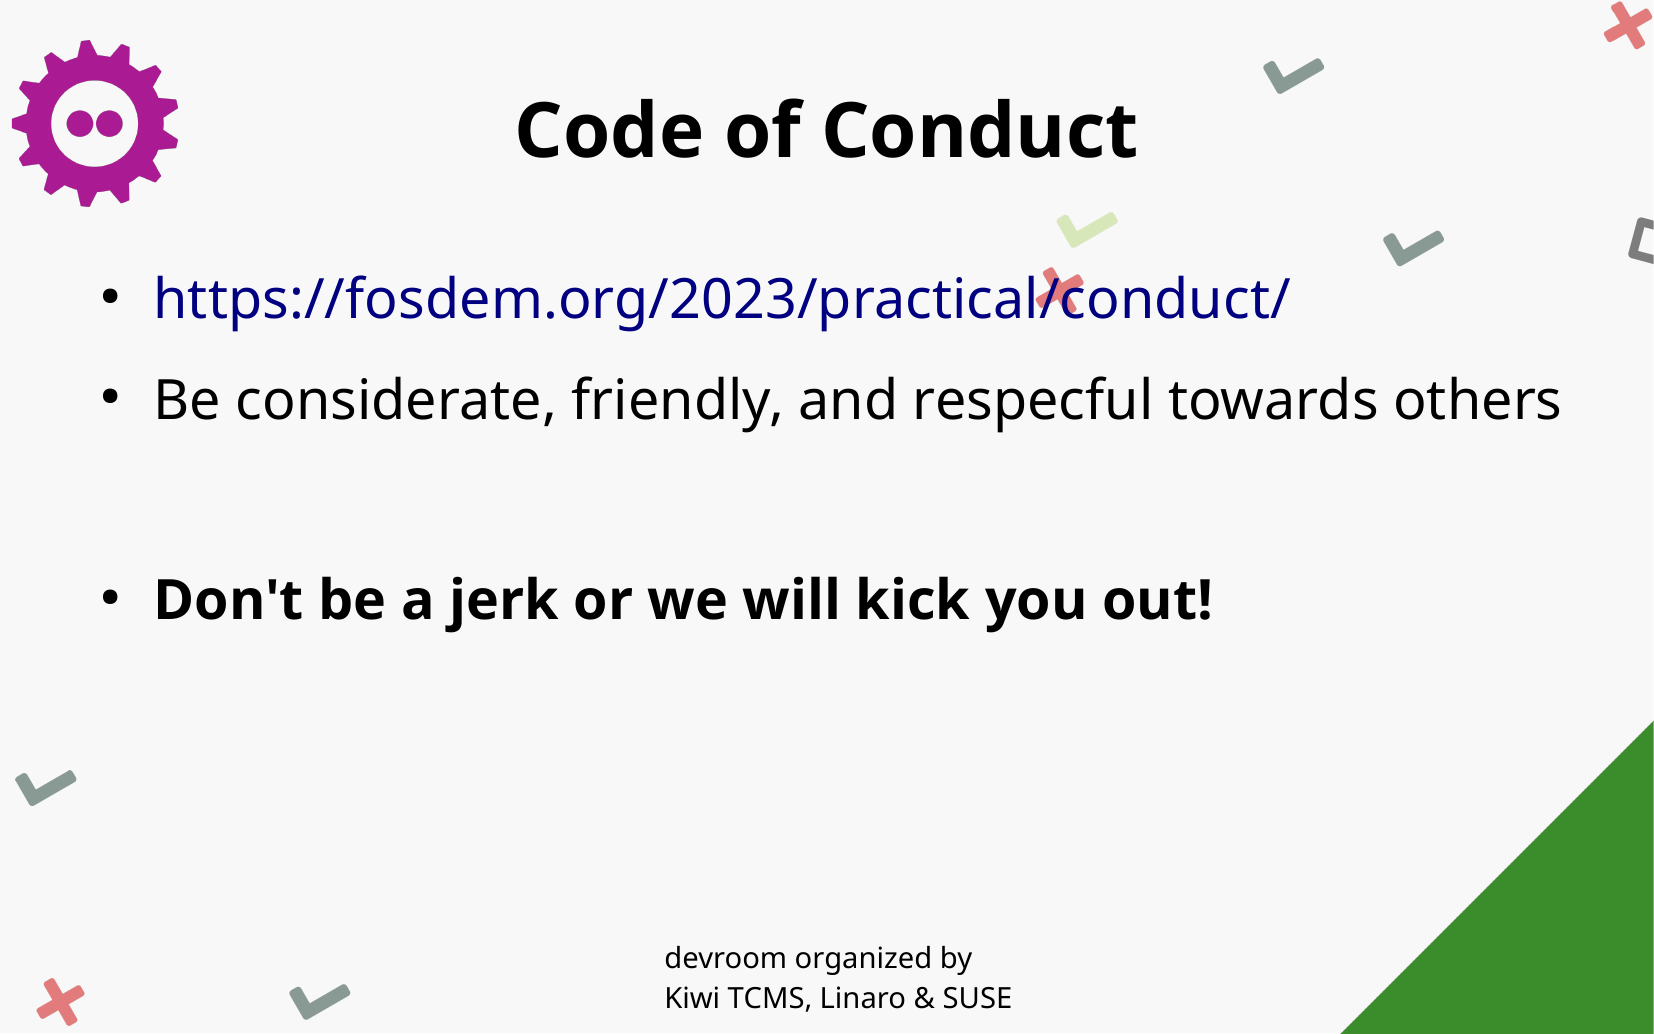

# Code of Conduct
https://fosdem.org/2023/practical/conduct/
Be considerate, friendly, and respecful towards others
Don't be a jerk or we will kick you out!